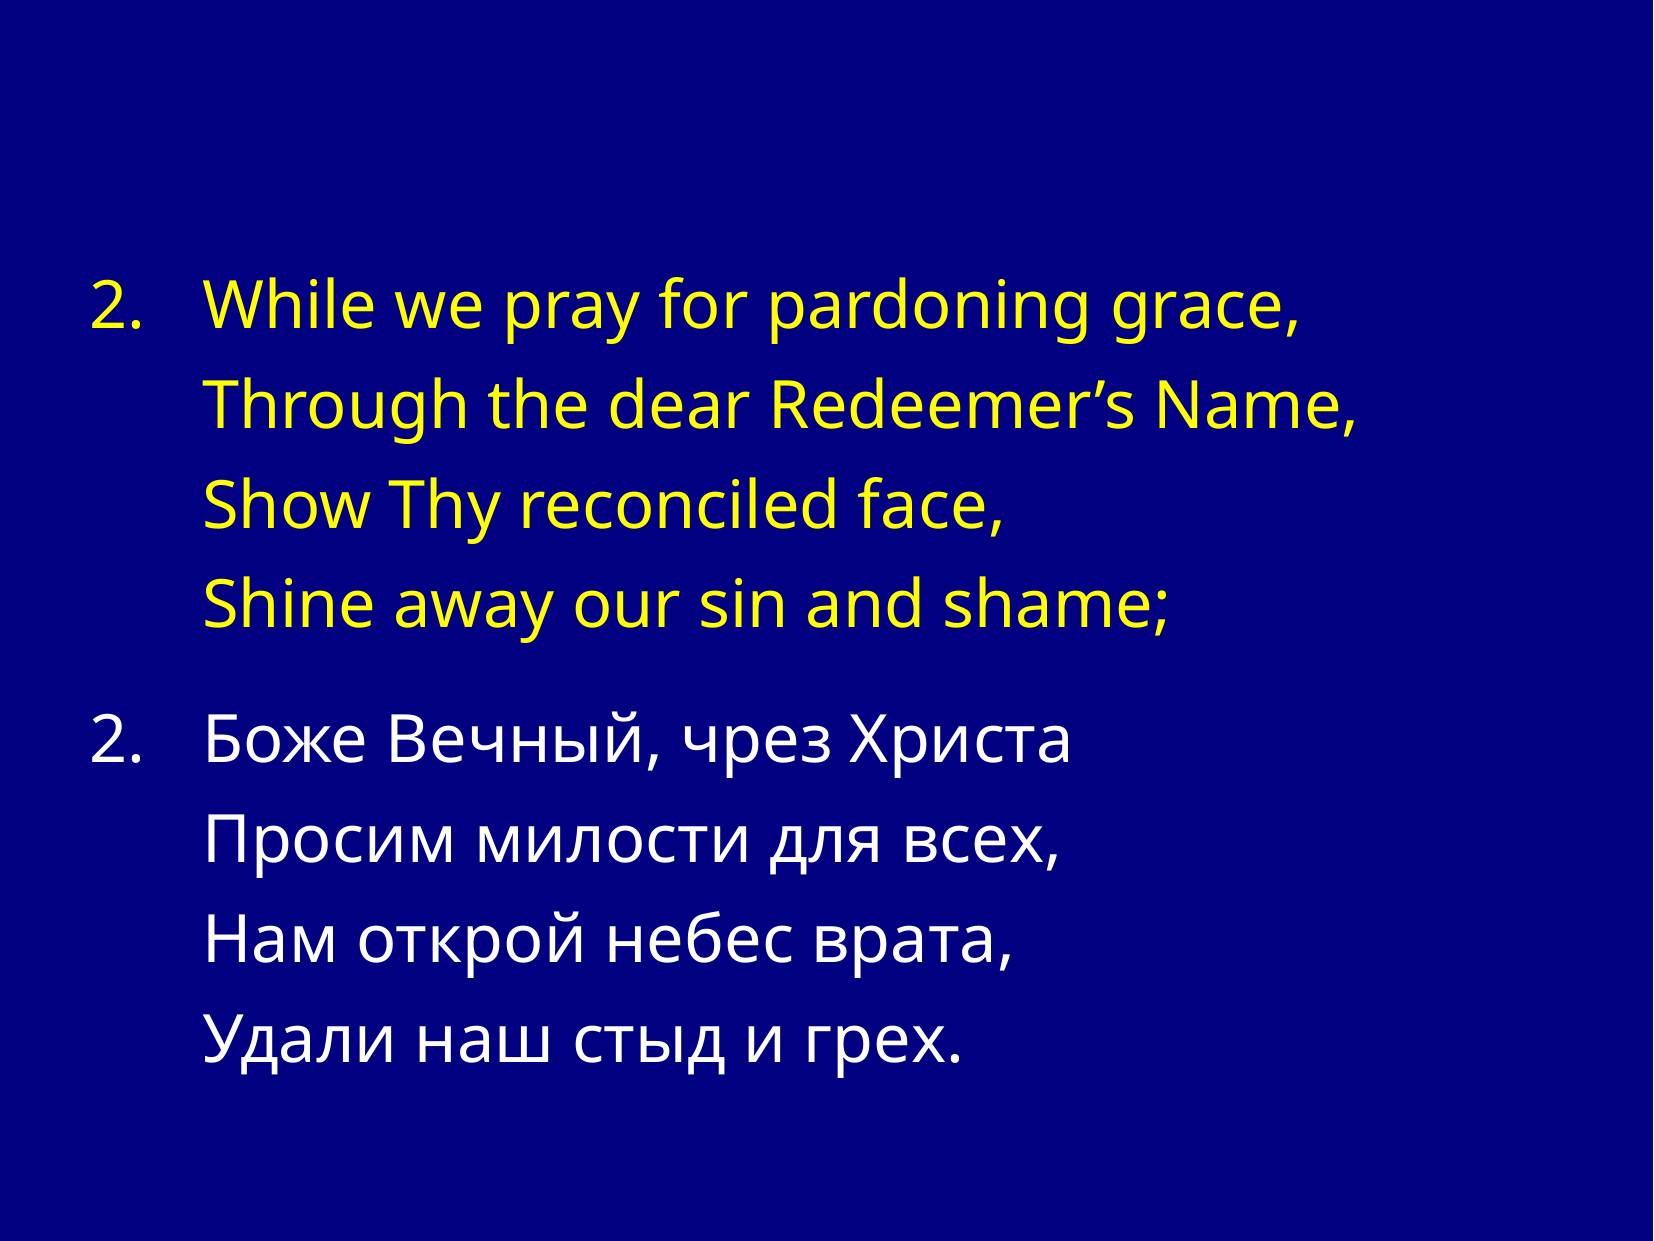

2.	While we pray for pardoning grace,
	Through the dear Redeemer’s Name,
	Show Thy reconciled face,
	Shine away our sin and shame;
2.	Боже Вечный, чрез Христа
	Просим милости для всех,
	Нам открой небес врата,
	Удали наш стыд и грех.